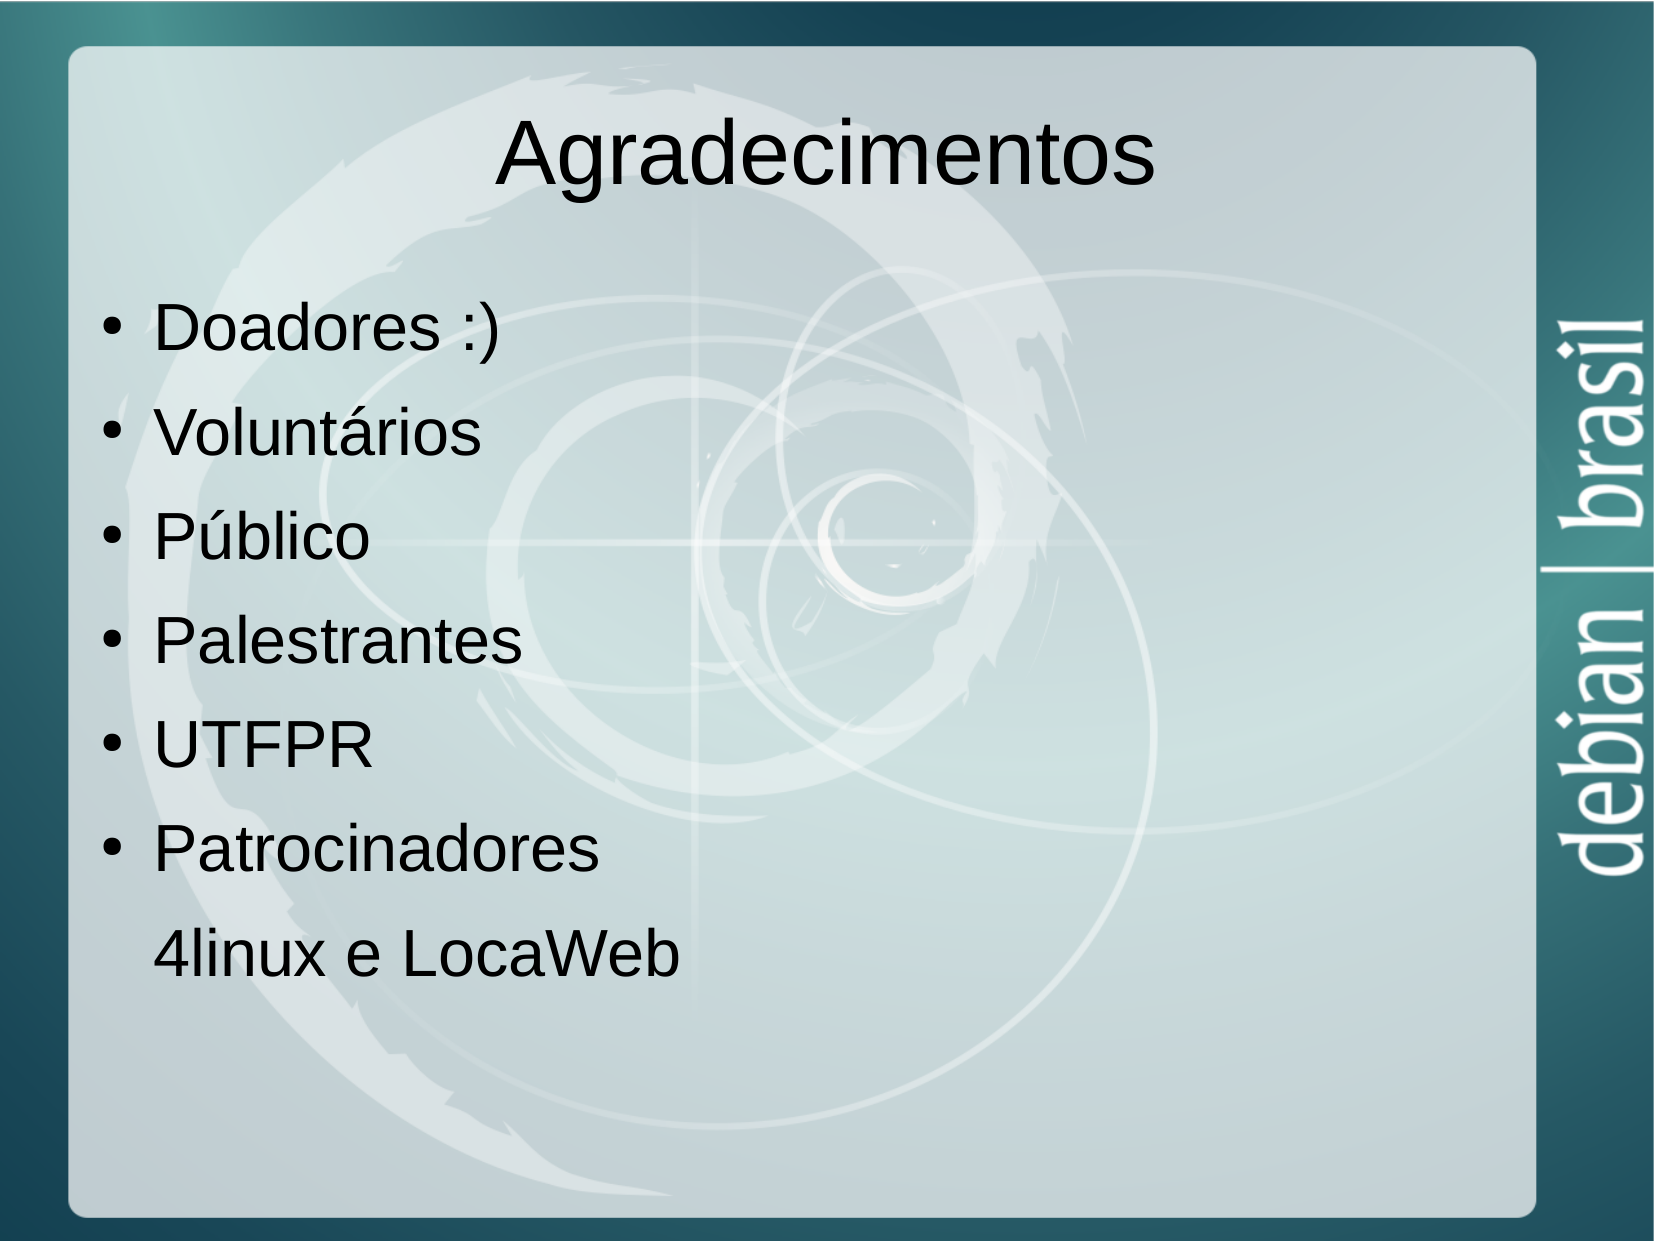

# Agradecimentos
Doadores :)
Voluntários
Público
Palestrantes
UTFPR
Patrocinadores
4linux e LocaWeb